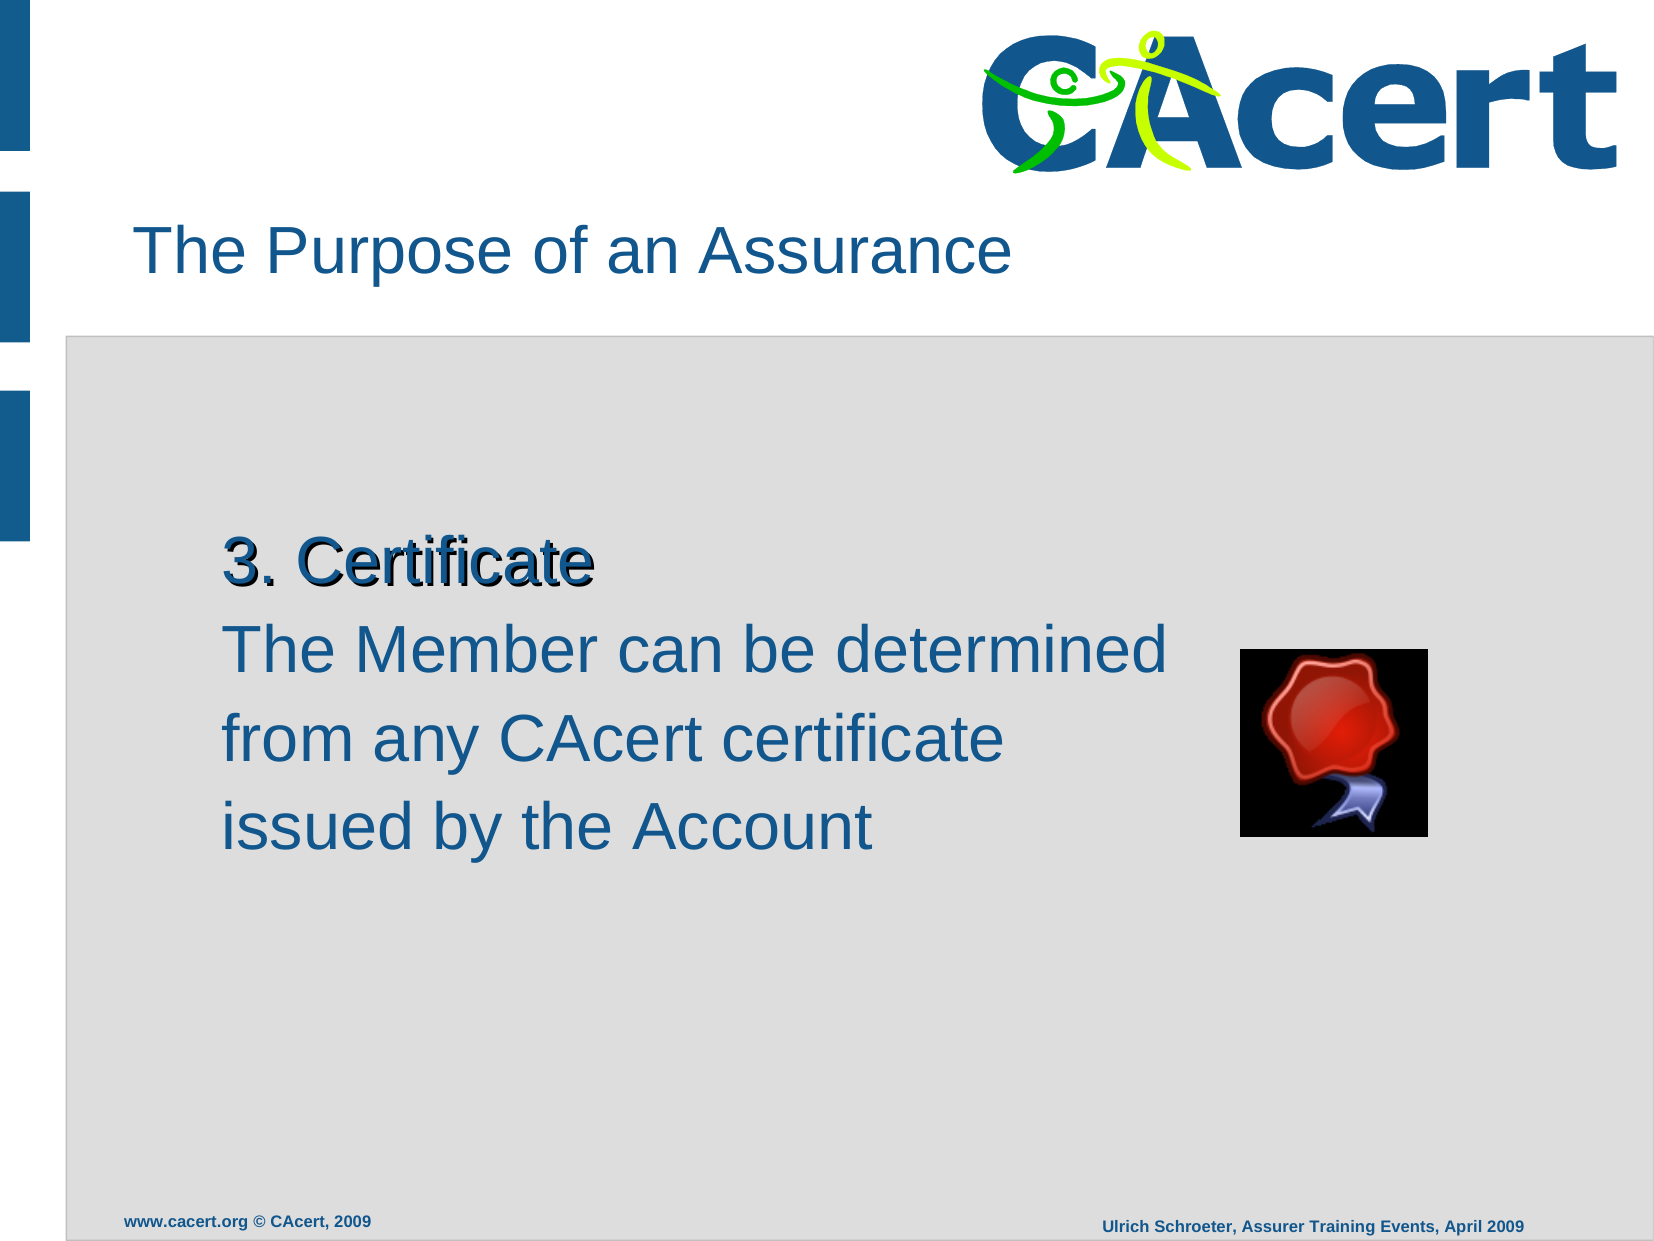

The Purpose of an Assurance
3. Certificate
The Member can be determined
from any CAcert certificate
issued by the Account